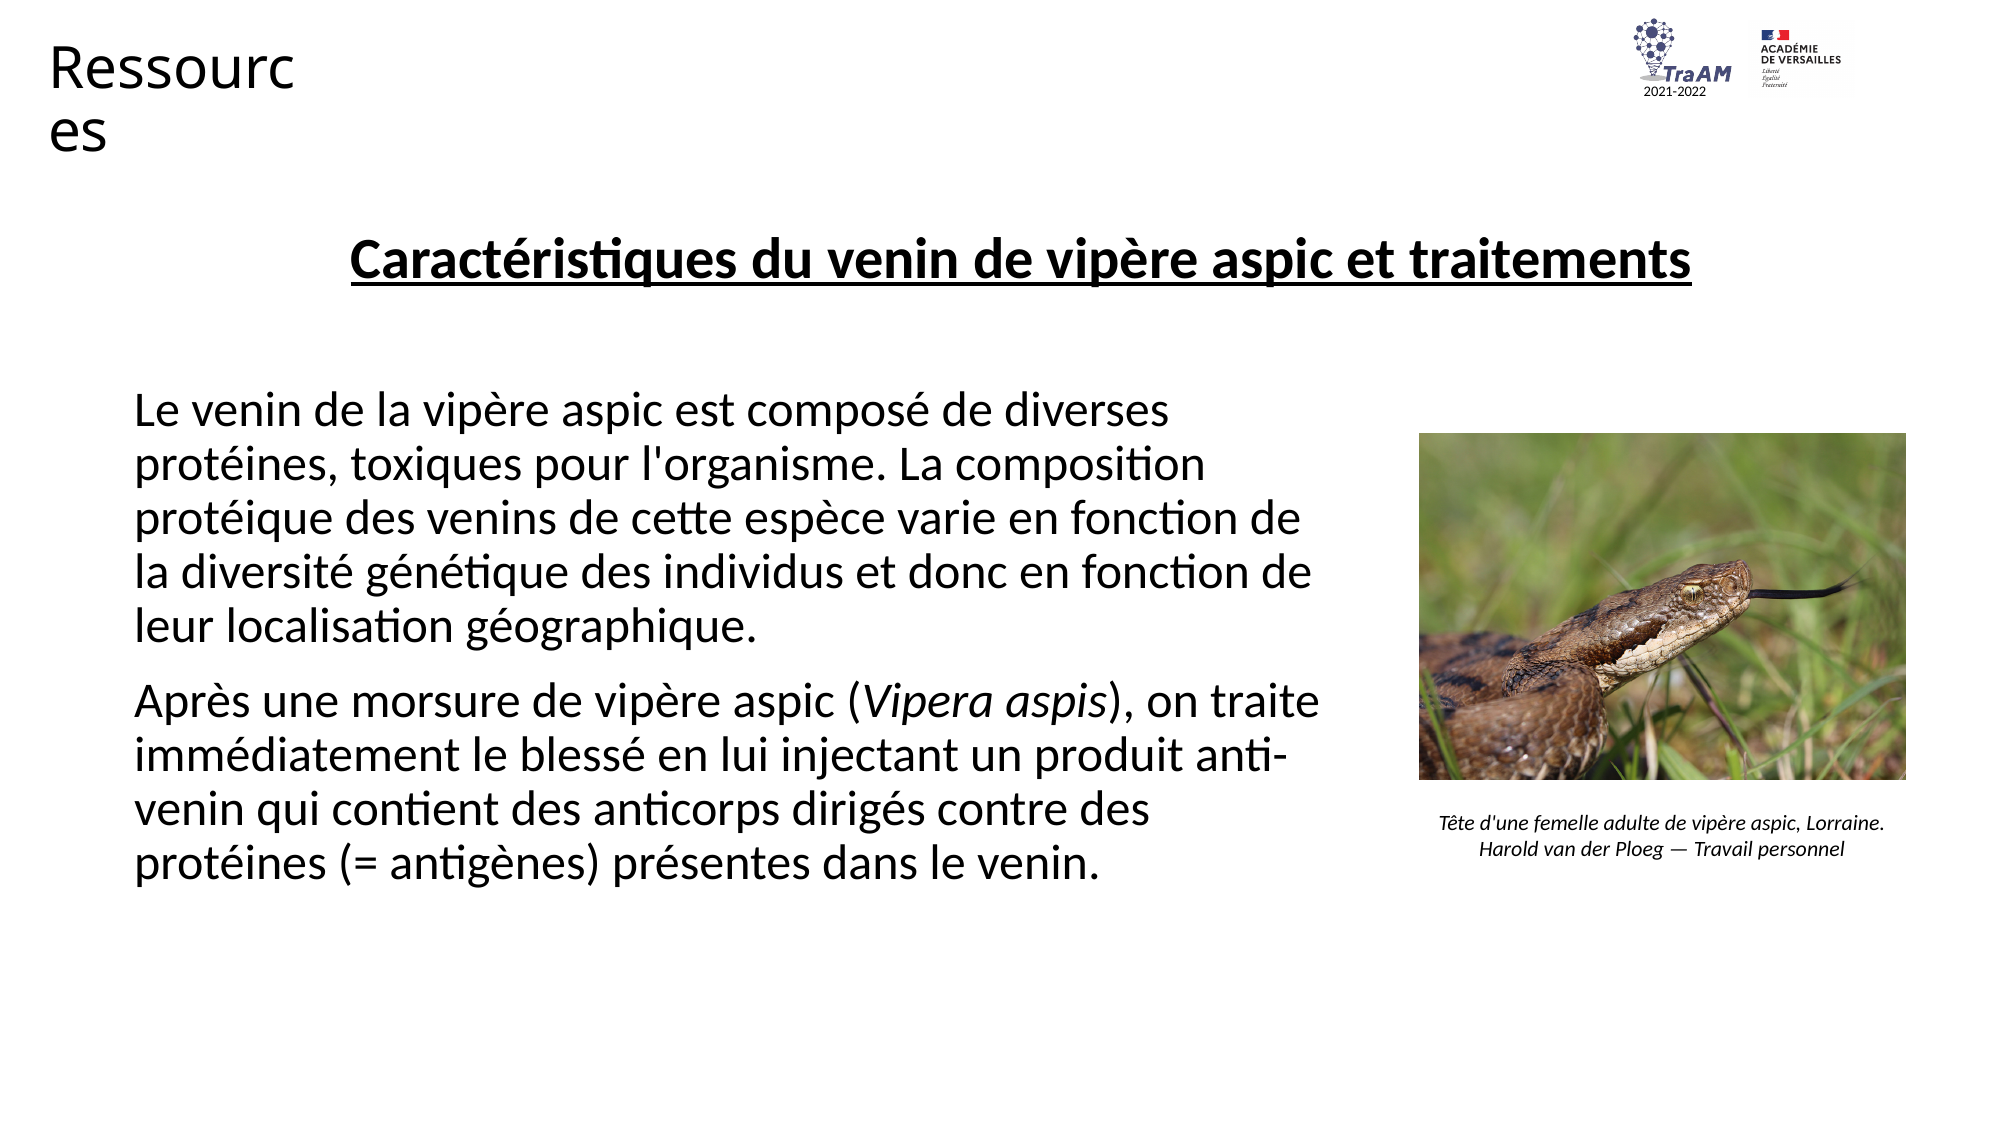

# Ressources
Caractéristiques du venin de vipère aspic et traitements
Le venin de la vipère aspic est composé de diverses protéines, toxiques pour l'organisme. La composition protéique des venins de cette espèce varie en fonction de la diversité génétique des individus et donc en fonction de leur localisation géographique.
Après une morsure de vipère aspic (Vipera aspis), on traite immédiatement le blessé en lui injectant un produit anti-venin qui contient des anticorps dirigés contre des protéines (= antigènes) présentes dans le venin.
Tête d'une femelle adulte de vipère aspic, Lorraine. Harold van der Ploeg — Travail personnel